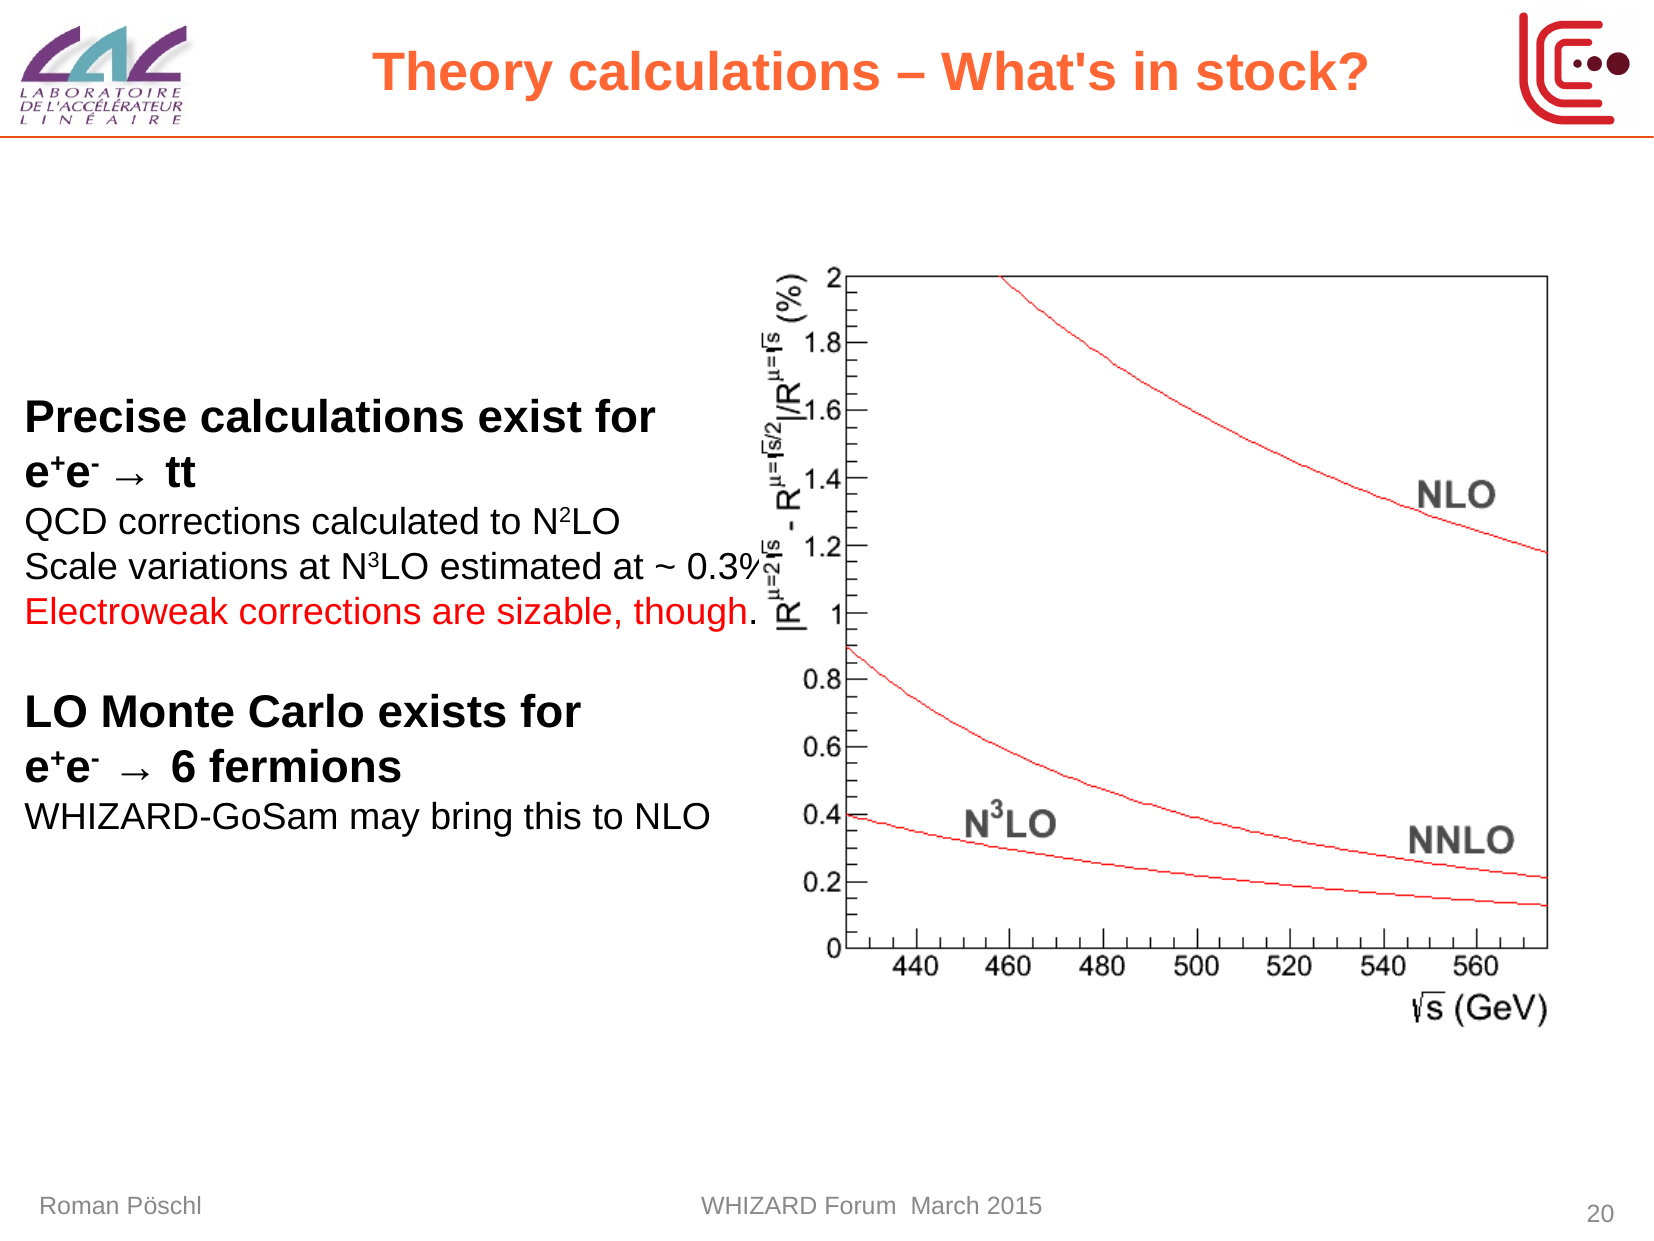

# Theory calculations – What's in stock?
Precise calculations exist for
e+e- → tt
QCD corrections calculated to N2LO
Scale variations at N3LO estimated at ~ 0.3%.
Electroweak corrections are sizable, though.
LO Monte Carlo exists for
e+e- → 6 fermions
WHIZARD-GoSam may bring this to NLO